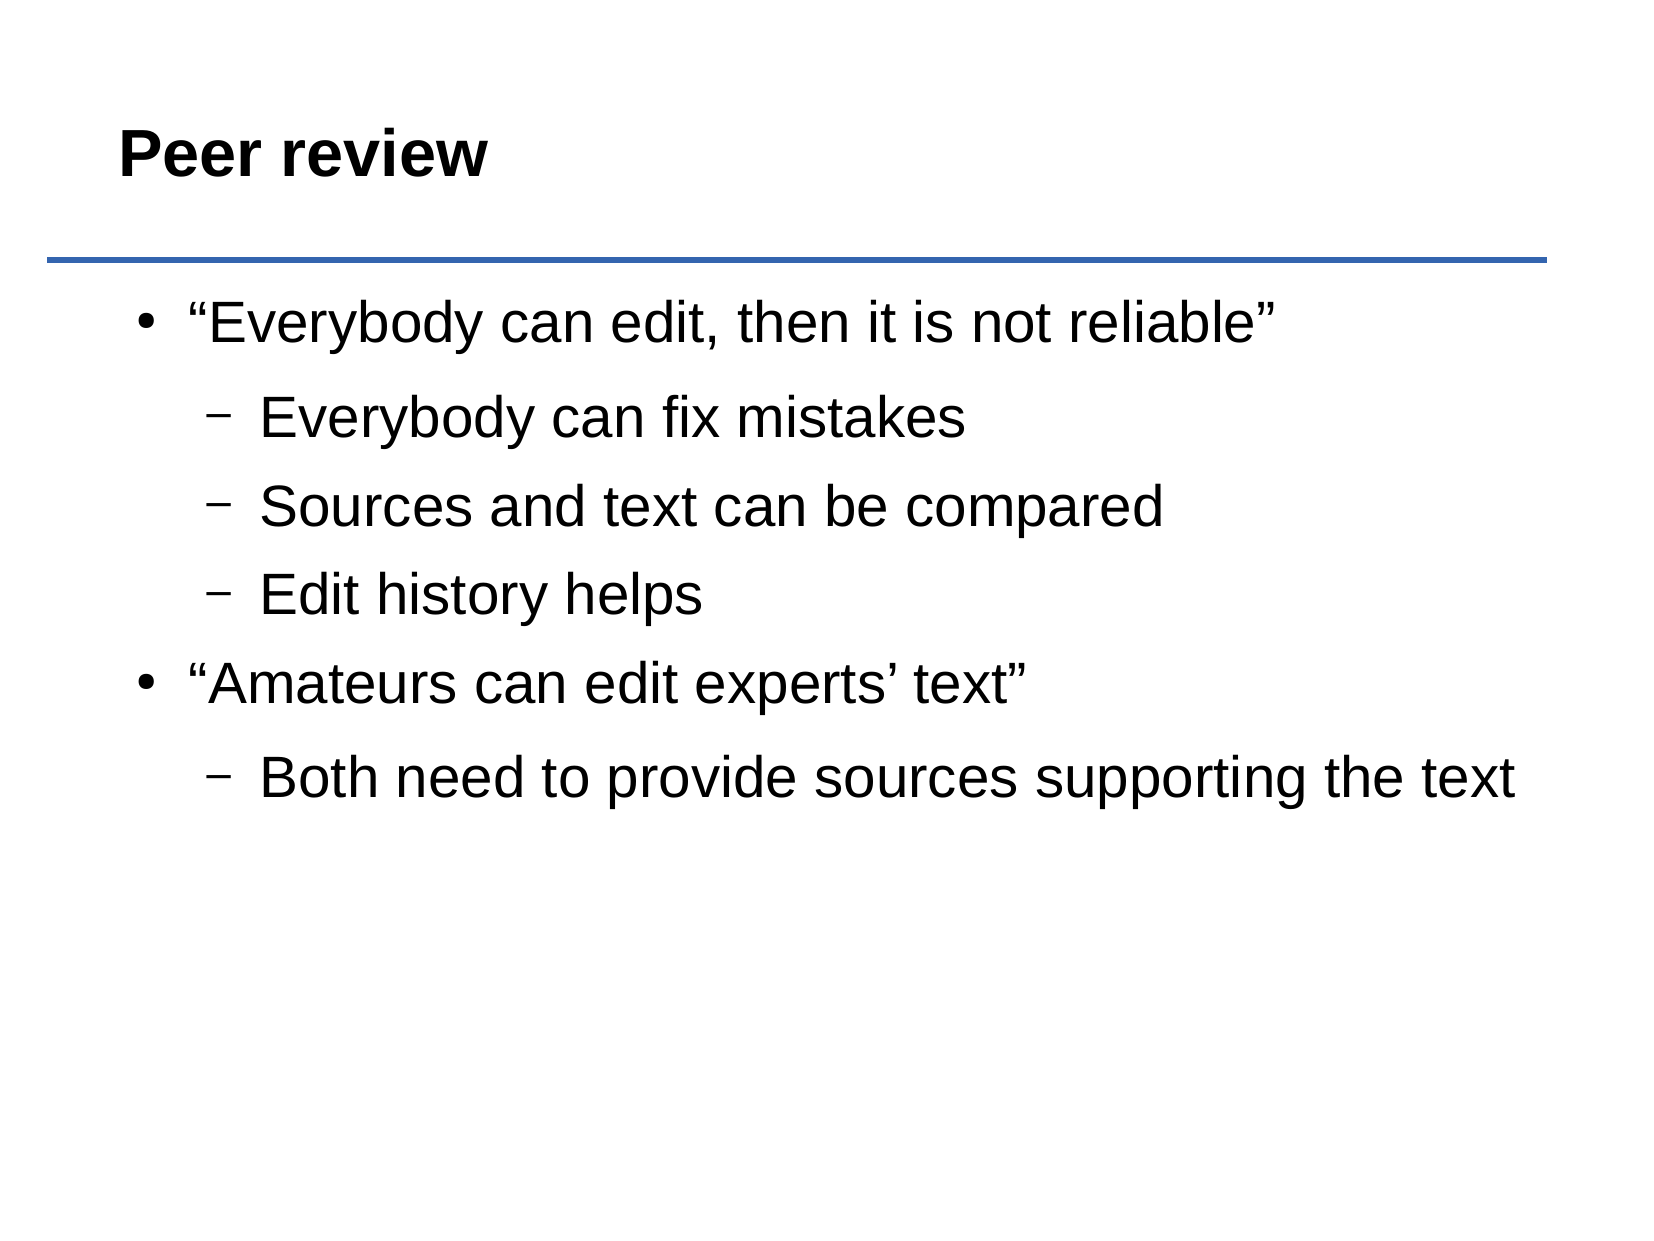

# Peer review
“Everybody can edit, then it is not reliable”
Everybody can fix mistakes
Sources and text can be compared
Edit history helps
“Amateurs can edit experts’ text”
Both need to provide sources supporting the text